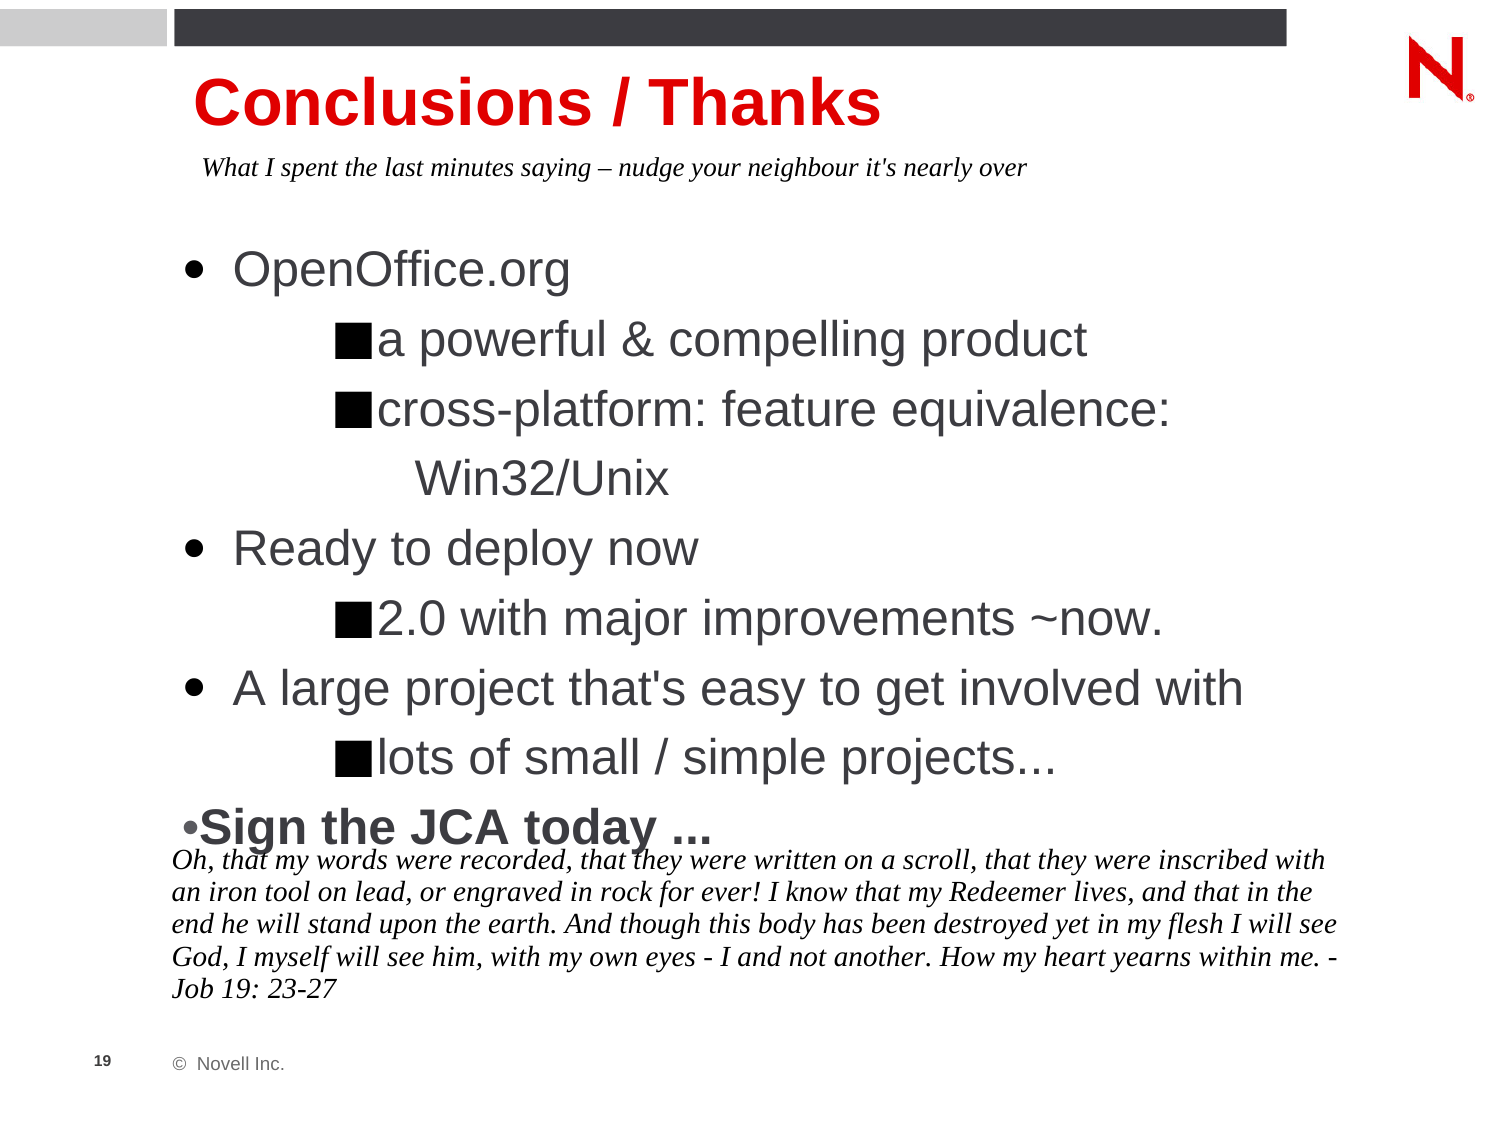

# Conclusions / Thanks
What I spent the last minutes saying – nudge your neighbour it's nearly over
OpenOffice.org
a powerful & compelling product
cross-platform: feature equivalence: Win32/Unix
Ready to deploy now
2.0 with major improvements ~now.
A large project that's easy to get involved with
lots of small / simple projects...
Sign the JCA today ...
Oh, that my words were recorded, that they were written on a scroll, that they were inscribed with an iron tool on lead, or engraved in rock for ever! I know that my Redeemer lives, and that in the end he will stand upon the earth. And though this body has been destroyed yet in my flesh I will see God, I myself will see him, with my own eyes - I and not another. How my heart yearns within me. - Job 19: 23-27